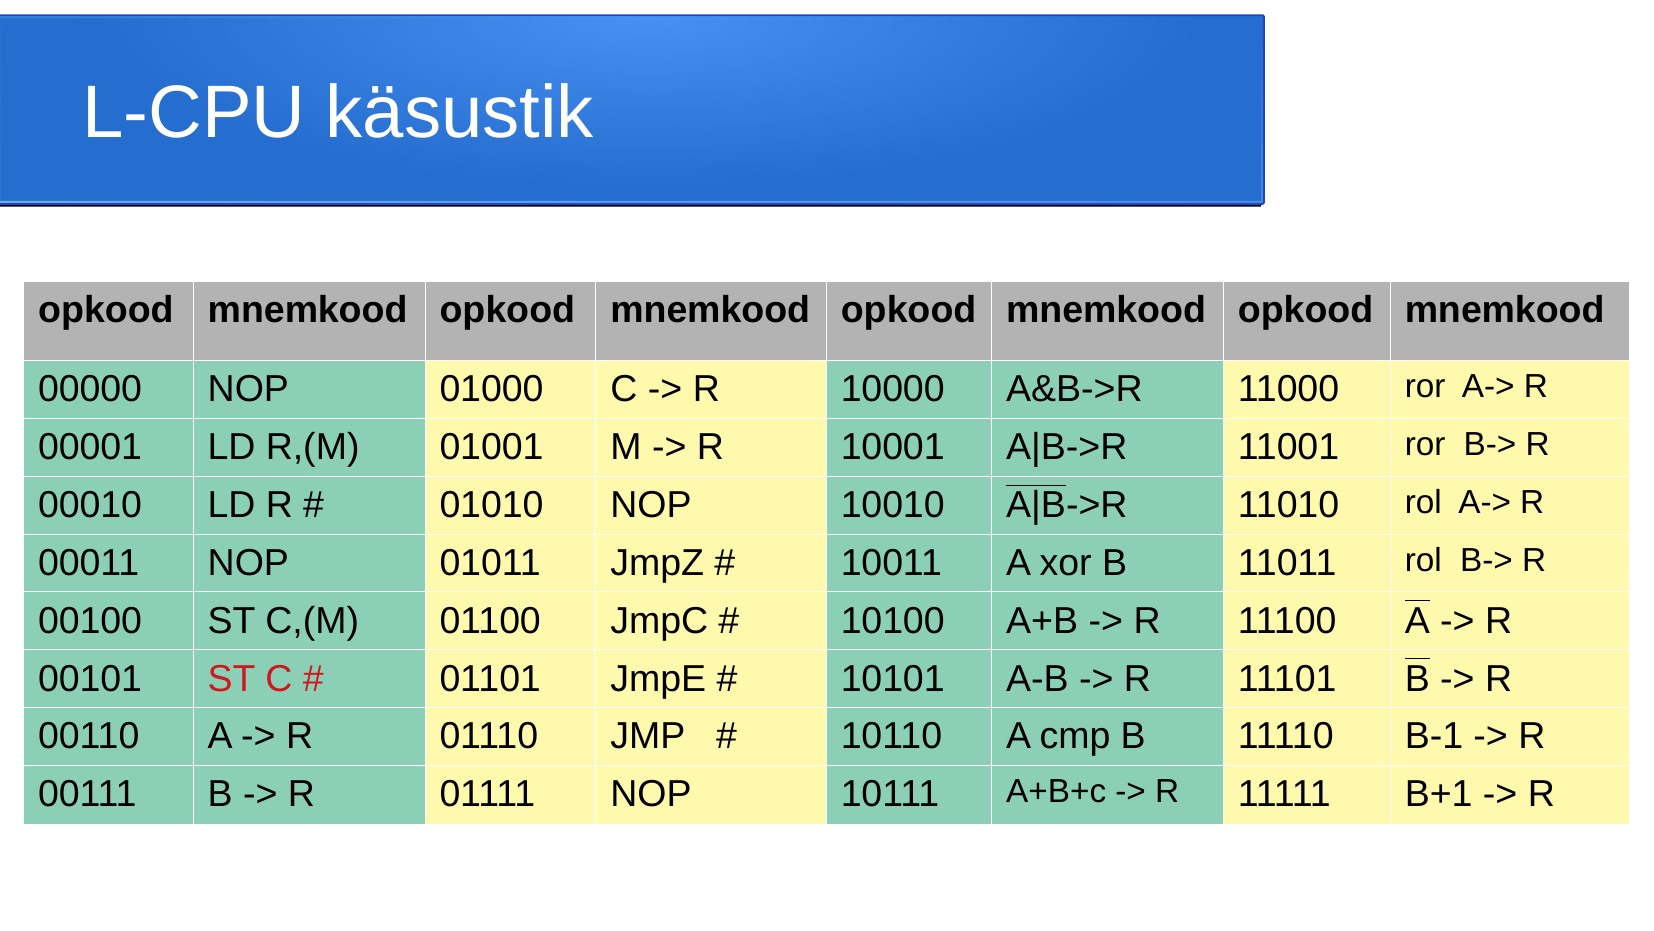

# L-CPU käsustik
| opkood | mnemkood | opkood | mnemkood | opkood | mnemkood | opkood | mnemkood |
| --- | --- | --- | --- | --- | --- | --- | --- |
| 00000 | NOP | 01000 | C -> R | 10000 | A&B->R | 11000 | ror A-> R |
| 00001 | LD R,(M) | 01001 | M -> R | 10001 | A|B->R | 11001 | ror B-> R |
| 00010 | LD R # | 01010 | NOP | 10010 | A|B->R | 11010 | rol A-> R |
| 00011 | NOP | 01011 | JmpZ # | 10011 | A xor B | 11011 | rol B-> R |
| 00100 | ST C,(M) | 01100 | JmpC # | 10100 | A+B -> R | 11100 | A -> R |
| 00101 | ST C # | 01101 | JmpE # | 10101 | A-B -> R | 11101 | B -> R |
| 00110 | A -> R | 01110 | JMP # | 10110 | A cmp B | 11110 | B-1 -> R |
| 00111 | B -> R | 01111 | NOP | 10111 | A+B+c -> R | 11111 | B+1 -> R |